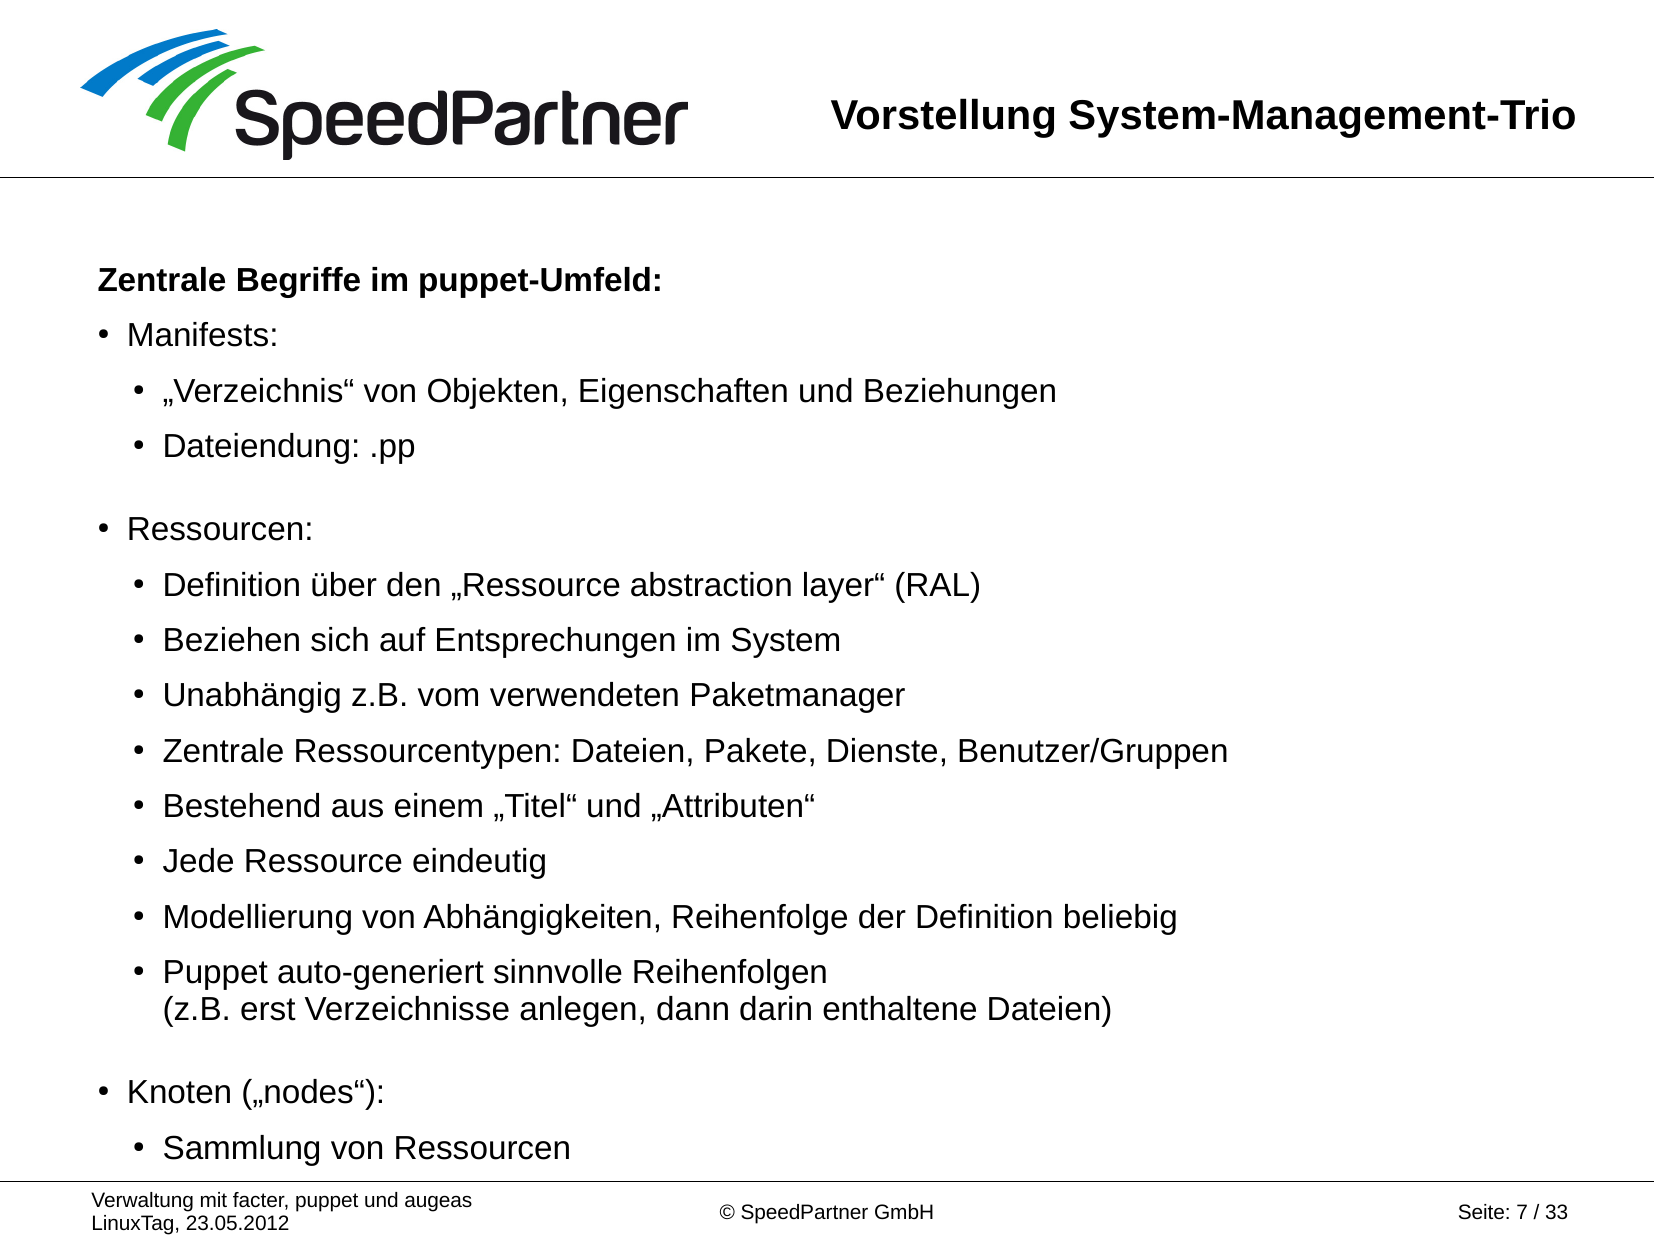

# Vorstellung System-Management-Trio
Zentrale Begriffe im puppet-Umfeld:
Manifests:
„Verzeichnis“ von Objekten, Eigenschaften und Beziehungen
Dateiendung: .pp
Ressourcen:
Definition über den „Ressource abstraction layer“ (RAL)
Beziehen sich auf Entsprechungen im System
Unabhängig z.B. vom verwendeten Paketmanager
Zentrale Ressourcentypen: Dateien, Pakete, Dienste, Benutzer/Gruppen
Bestehend aus einem „Titel“ und „Attributen“
Jede Ressource eindeutig
Modellierung von Abhängigkeiten, Reihenfolge der Definition beliebig
Puppet auto-generiert sinnvolle Reihenfolgen
(z.B. erst Verzeichnisse anlegen, dann darin enthaltene Dateien)
Knoten („nodes“):
Sammlung von Ressourcen